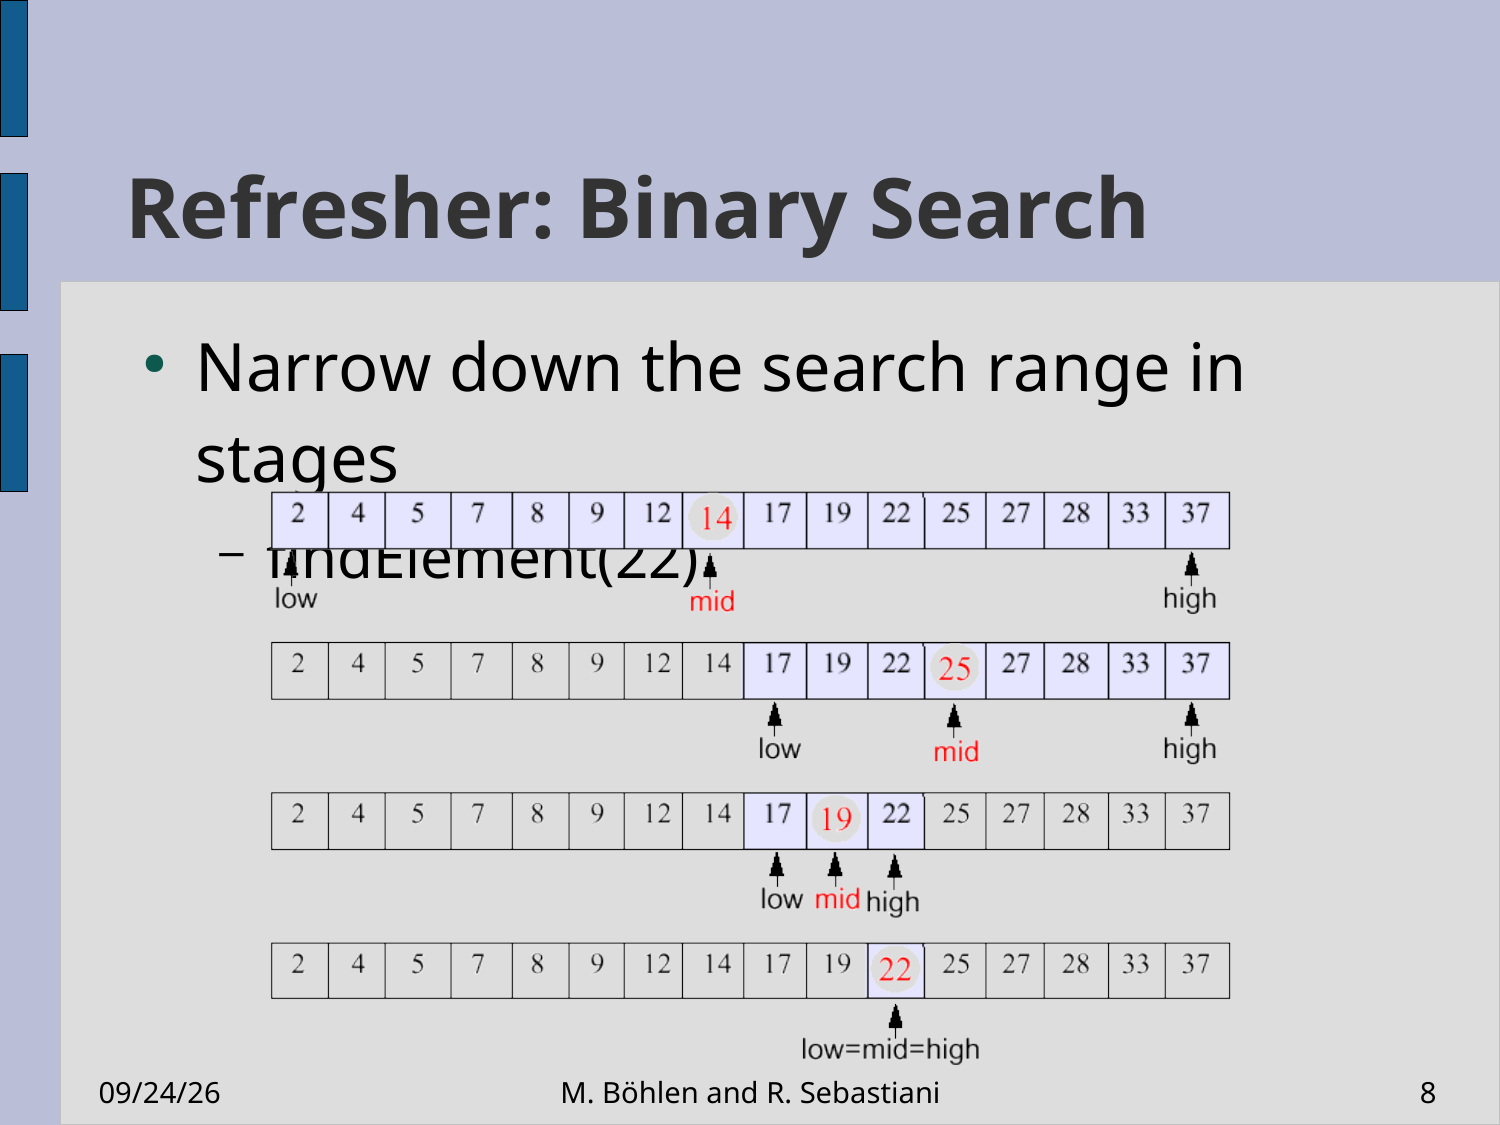

# Refresher: Binary Search
Narrow down the search range in stages
findElement(22)
M. Böhlen and R. Sebastiani
8